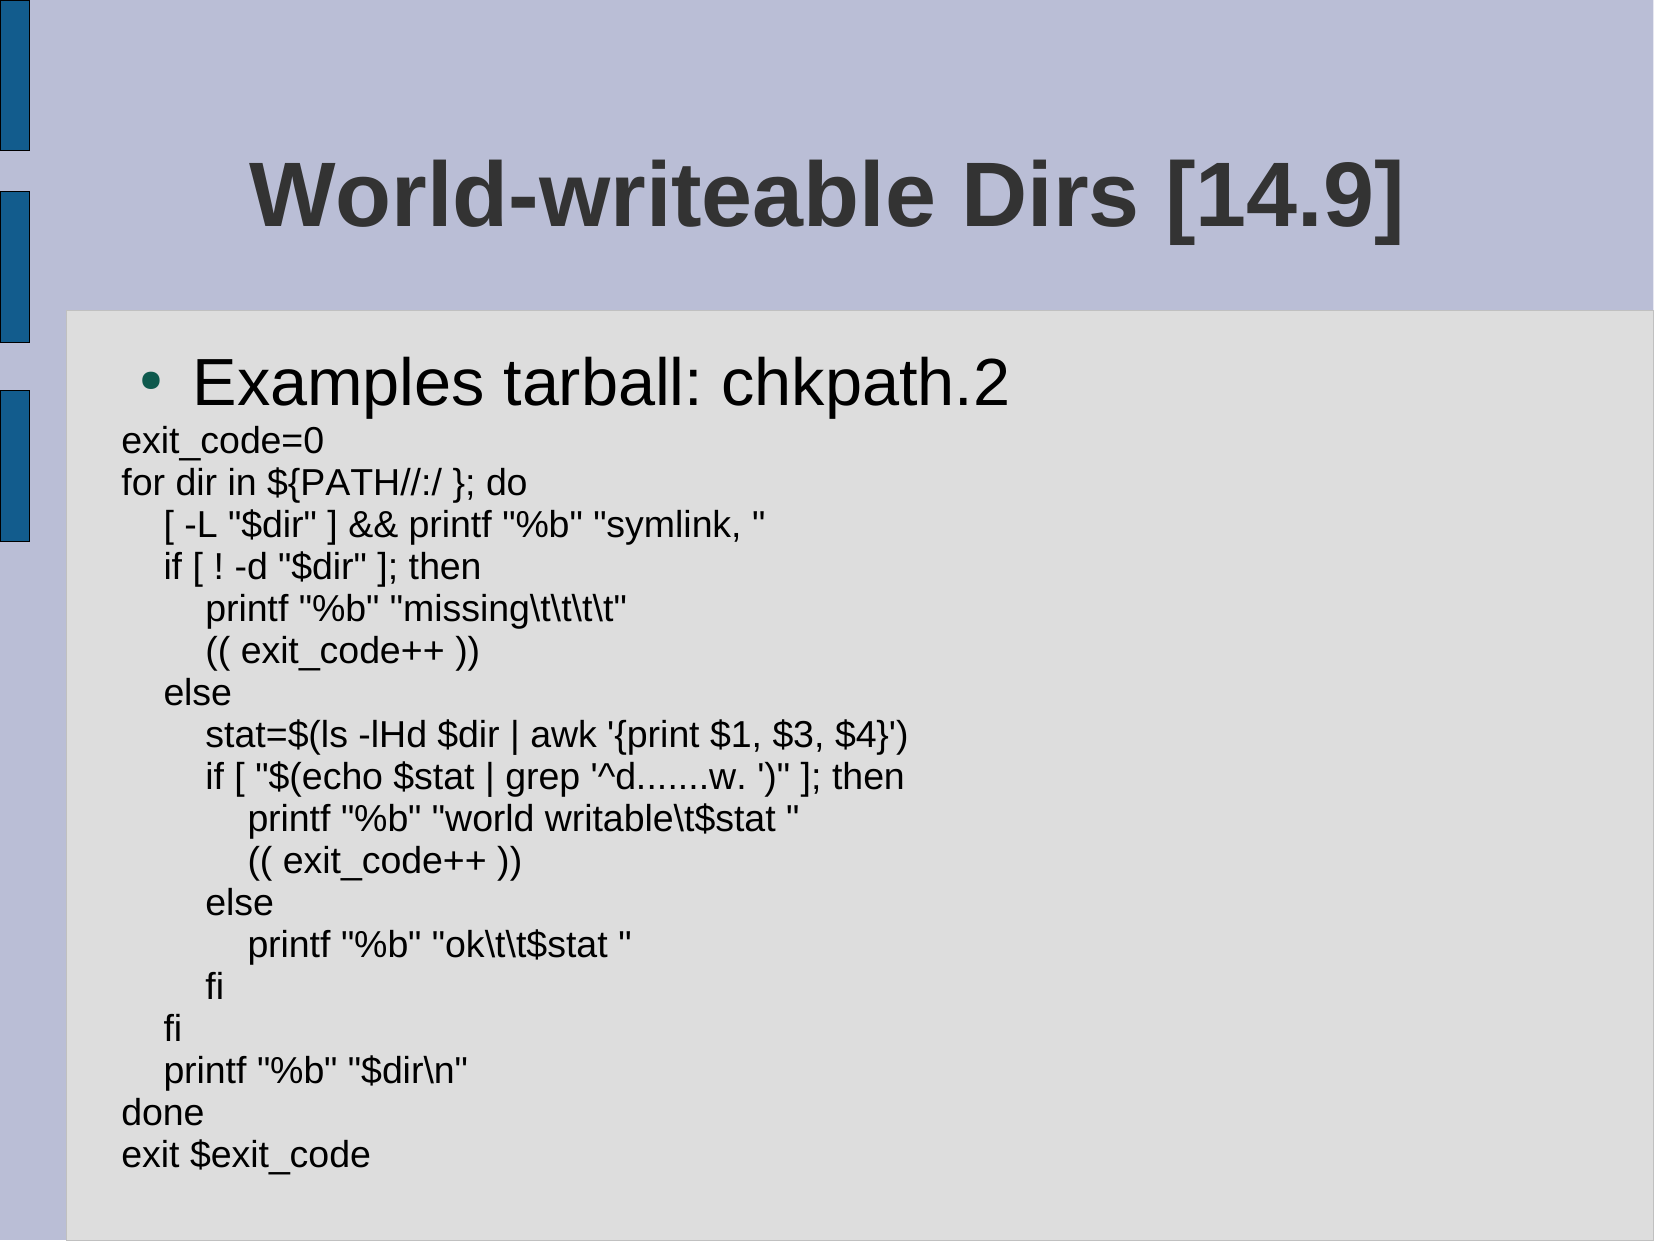

# World-writeable Dirs [14.9]
Examples tarball: chkpath.2
exit_code=0
for dir in ${PATH//:/ }; do
 [ -L "$dir" ] && printf "%b" "symlink, "
 if [ ! -d "$dir" ]; then
 printf "%b" "missing\t\t\t\t"
 (( exit_code++ ))
 else
 stat=$(ls -lHd $dir | awk '{print $1, $3, $4}')
 if [ "$(echo $stat | grep '^d.......w. ')" ]; then
 printf "%b" "world writable\t$stat "
 (( exit_code++ ))
 else
 printf "%b" "ok\t\t$stat "
 fi
 fi
 printf "%b" "$dir\n"
done
exit $exit_code